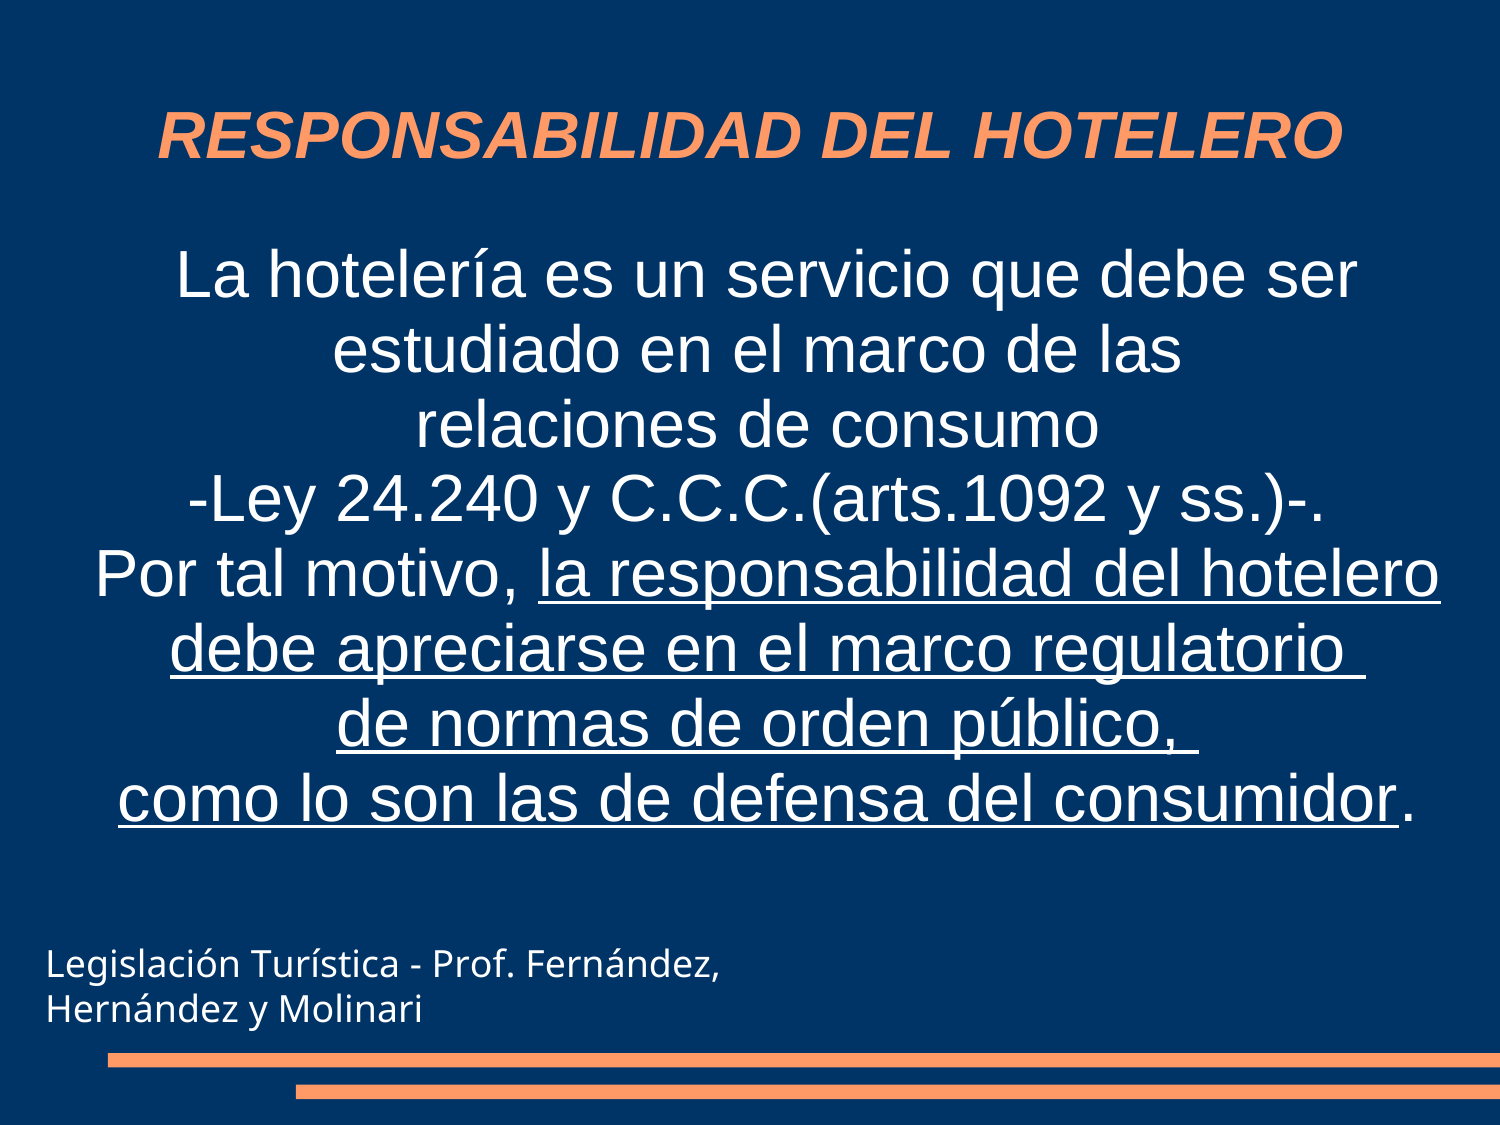

# RESPONSABILIDAD DEL HOTELERO
La hotelería es un servicio que debe ser estudiado en el marco de las
relaciones de consumo
-Ley 24.240 y C.C.C.(arts.1092 y ss.)-.
Por tal motivo, la responsabilidad del hotelero debe apreciarse en el marco regulatorio
de normas de orden público,
como lo son las de defensa del consumidor.
Legislación Turística - Prof. Fernández,
Hernández y Molinari